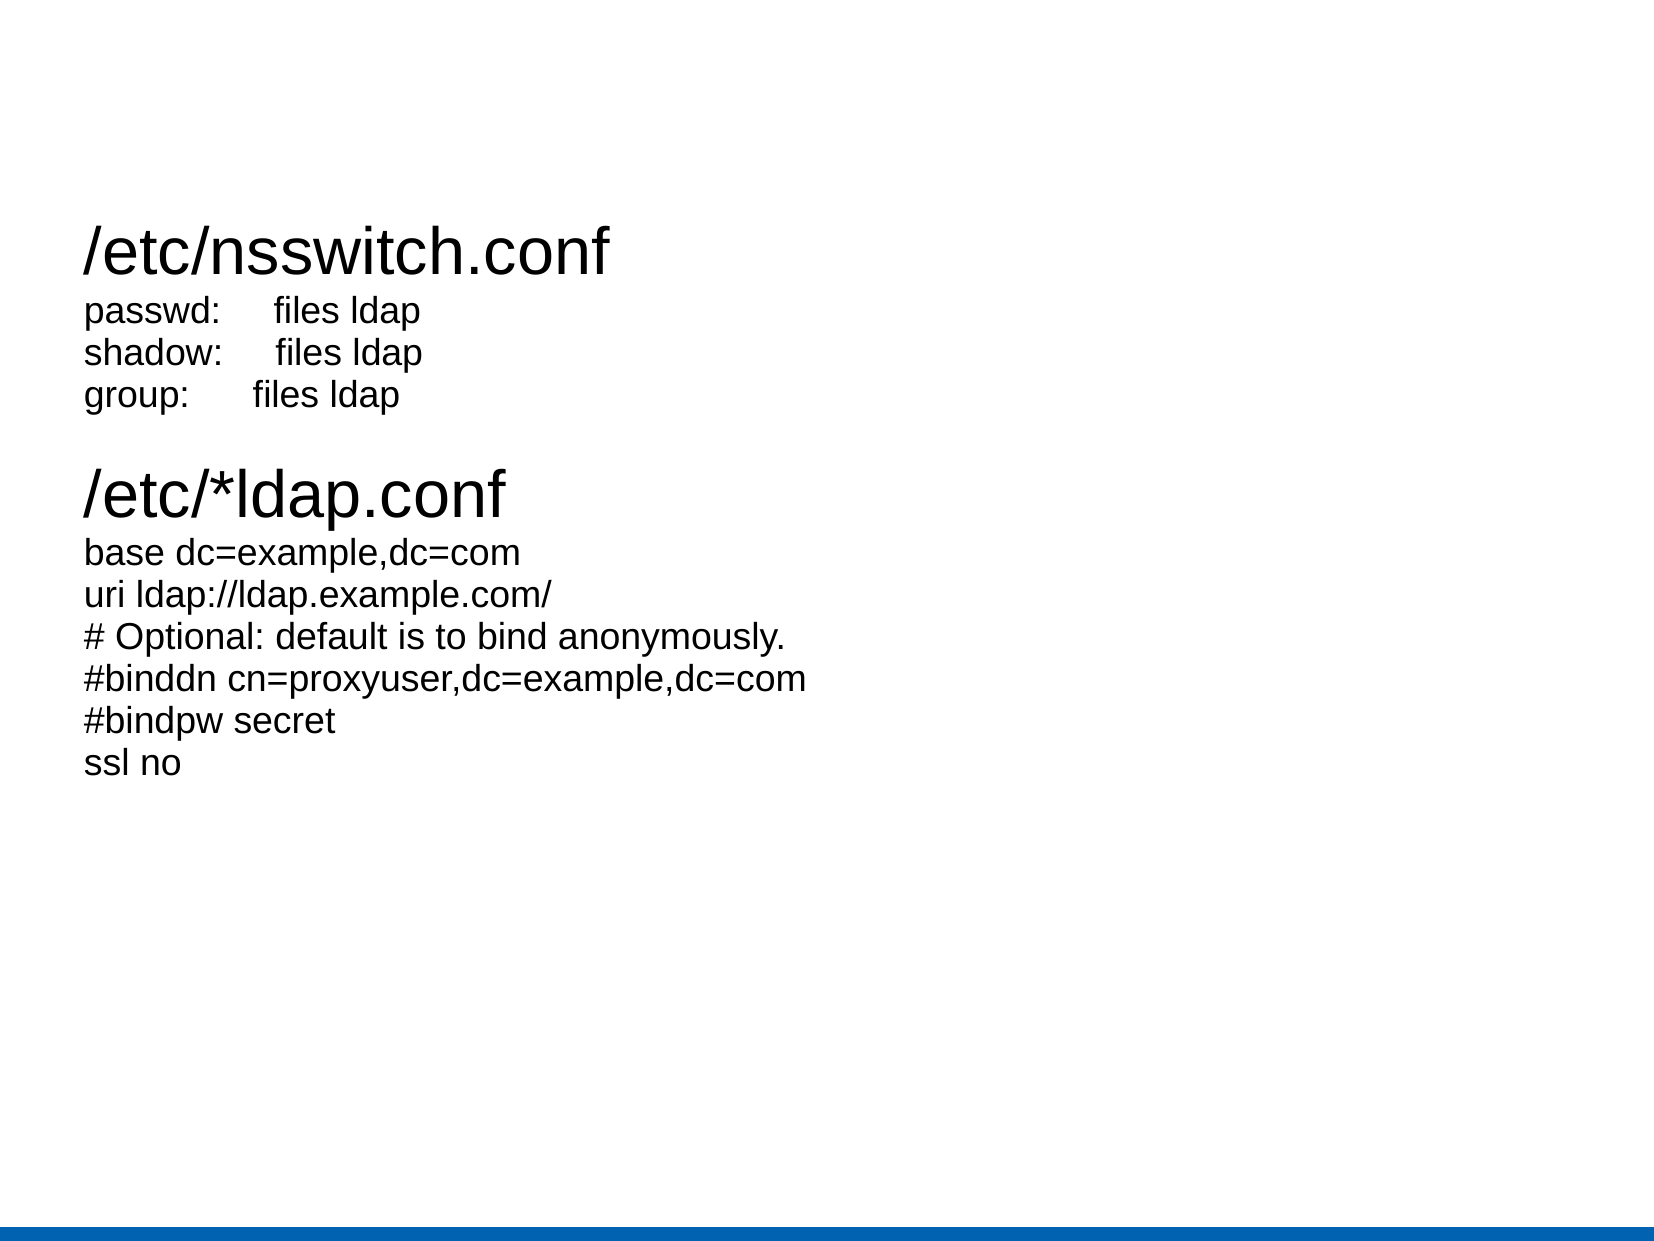

/etc/nsswitch.conf
passwd: files ldap
shadow: files ldap
group: files ldap
/etc/*ldap.conf
base dc=example,dc=com
uri ldap://ldap.example.com/
# Optional: default is to bind anonymously.
#binddn cn=proxyuser,dc=example,dc=com
#bindpw secret
ssl no